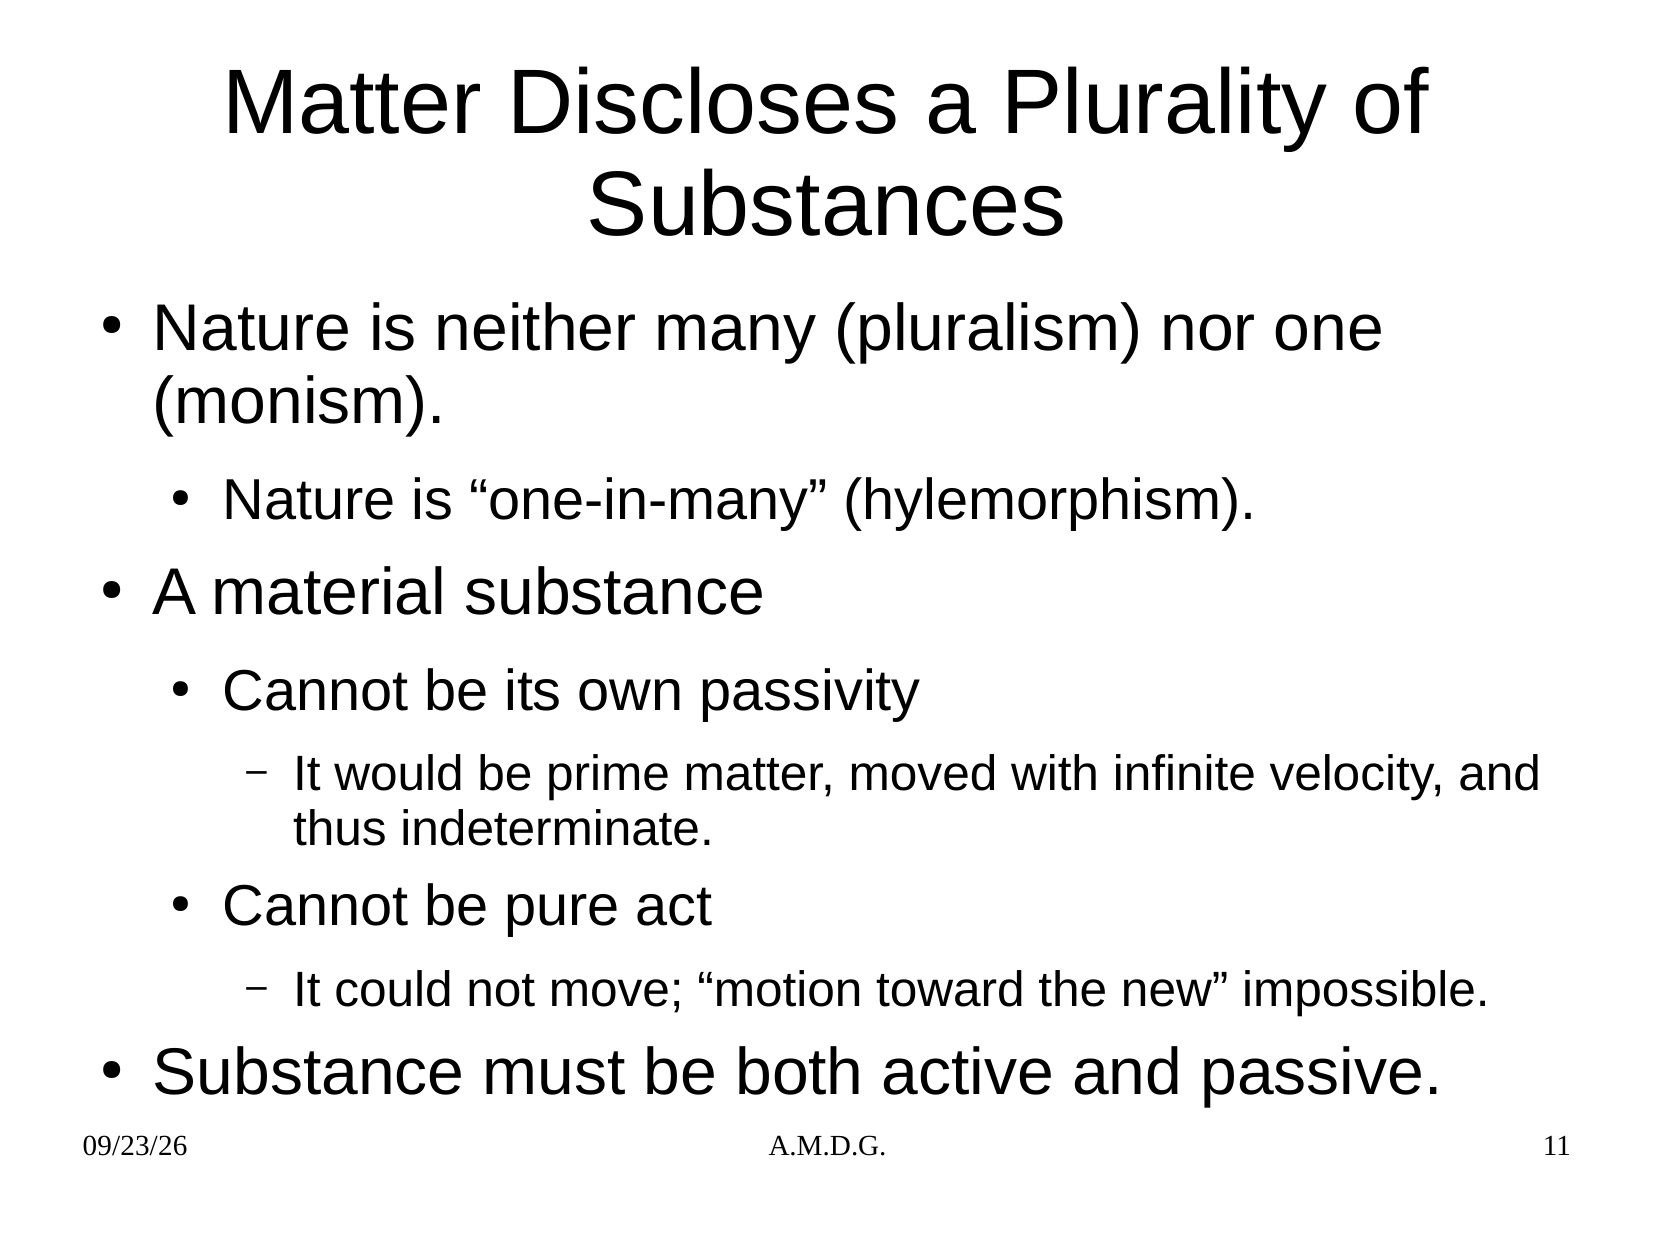

# Matter Discloses a Plurality of Substances
Nature is neither many (pluralism) nor one (monism).
Nature is “one-in-many” (hylemorphism).
A material substance
Cannot be its own passivity
It would be prime matter, moved with infinite velocity, and thus indeterminate.
Cannot be pure act
It could not move; “motion toward the new” impossible.
Substance must be both active and passive.
`
A.M.D.G.
11